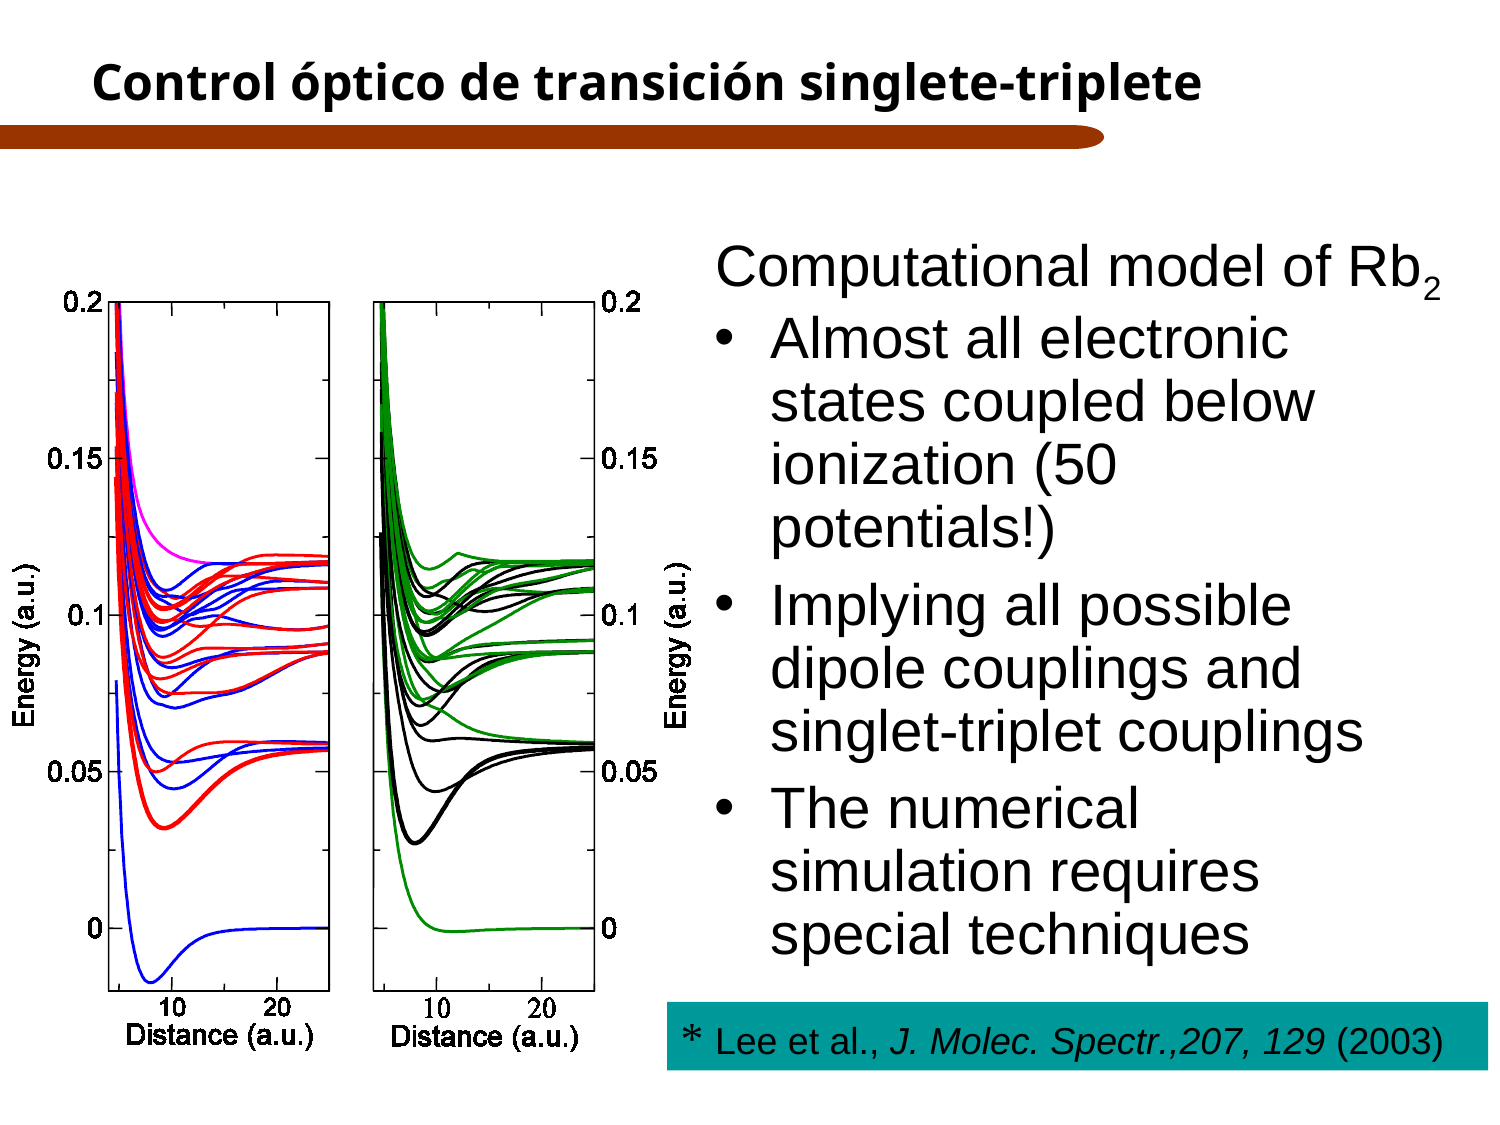

Control óptico de transición singlete-triplete
Computational model of Rb2
# Almost all electronic states coupled below ionization (50 potentials!)
Implying all possible dipole couplings and singlet-triplet couplings
The numerical simulation requires special techniques
* Lee et al., J. Molec. Spectr.,207, 129 (2003)